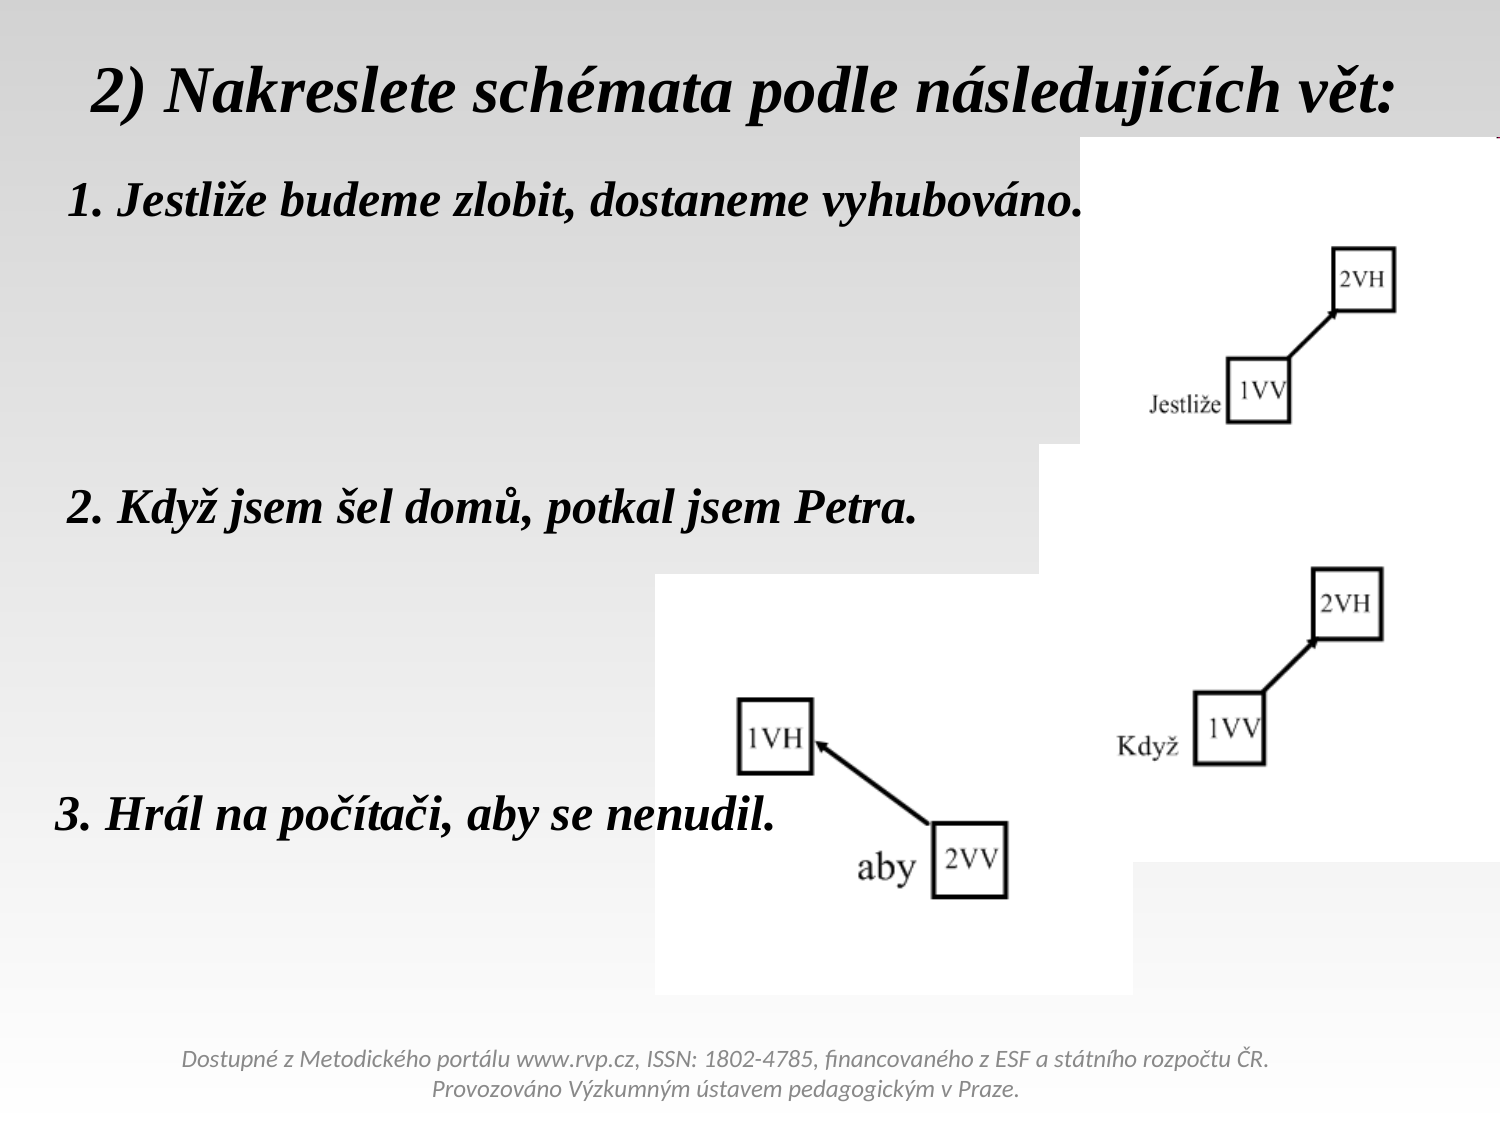

# 2) Nakreslete schémata podle následujících vět:
1. Jestliže budeme zlobit, dostaneme vyhubováno.
2. Když jsem šel domů, potkal jsem Petra.
3. Hrál na počítači, aby se nenudil.
Dostupné z Metodického portálu www.rvp.cz, ISSN: 1802-4785, financovaného z ESF a státního rozpočtu ČR. Provozováno Výzkumným ústavem pedagogickým v Praze.